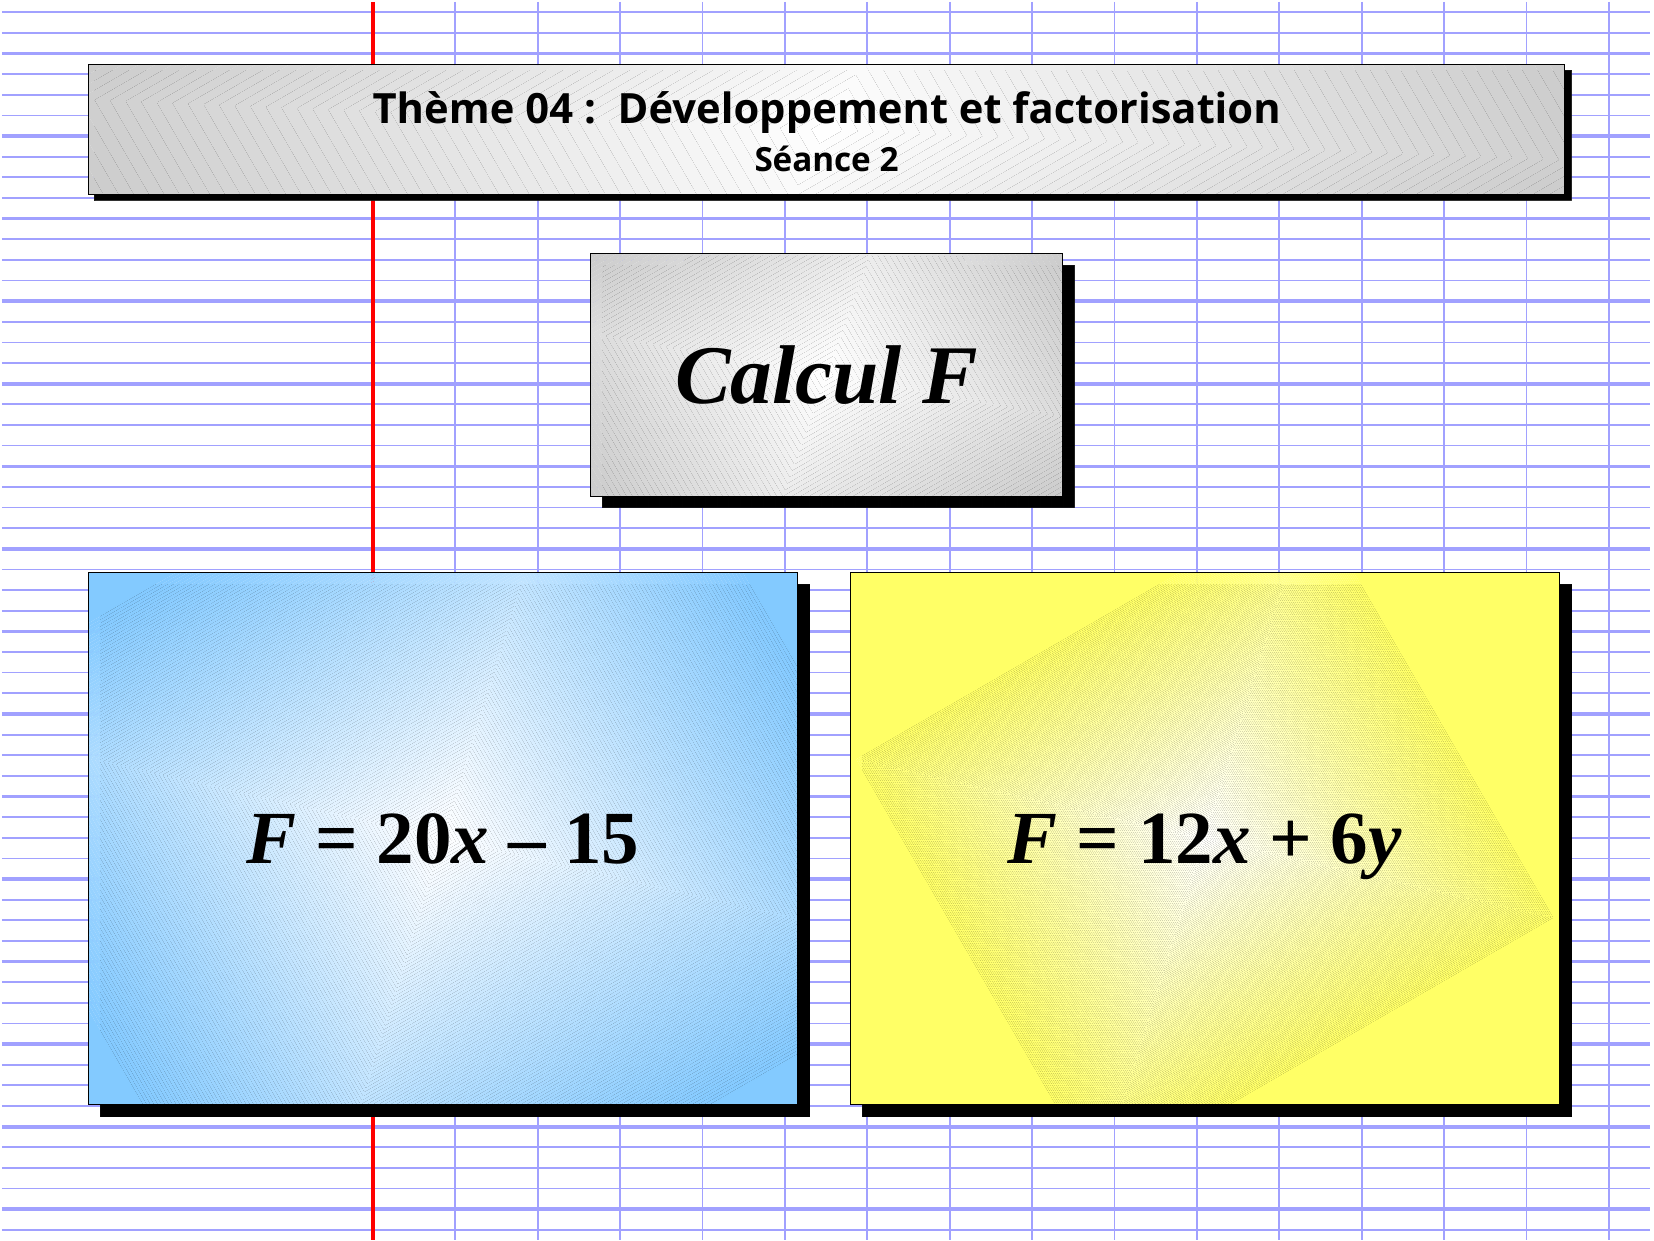

Thème 04 : Développement et factorisation
Séance 2
Calcul F
10
11
12
13
14
15
9
0
1
2
3
4
5
6
7
8
F = 20x – 15
F = 12x + 6y